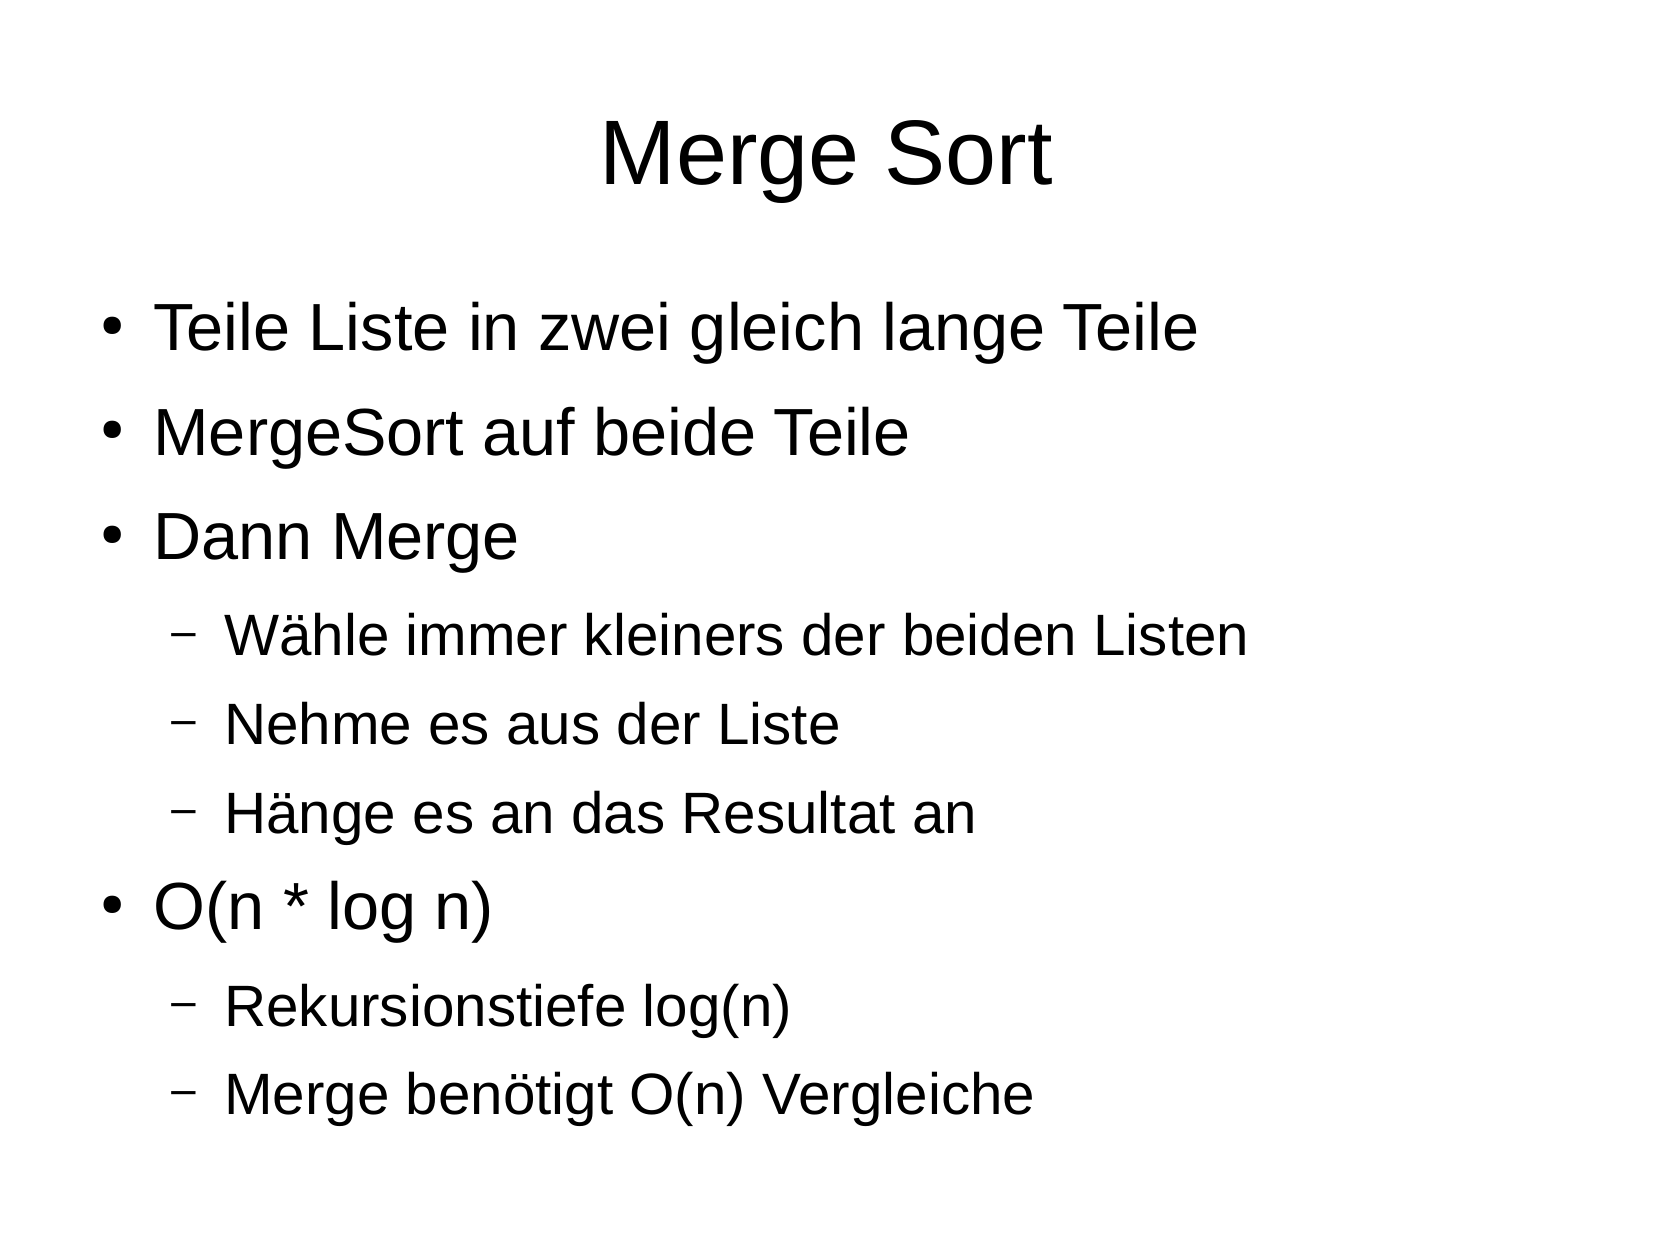

# Merge Sort
Teile Liste in zwei gleich lange Teile
MergeSort auf beide Teile
Dann Merge
Wähle immer kleiners der beiden Listen
Nehme es aus der Liste
Hänge es an das Resultat an
O(n * log n)
Rekursionstiefe log(n)
Merge benötigt O(n) Vergleiche